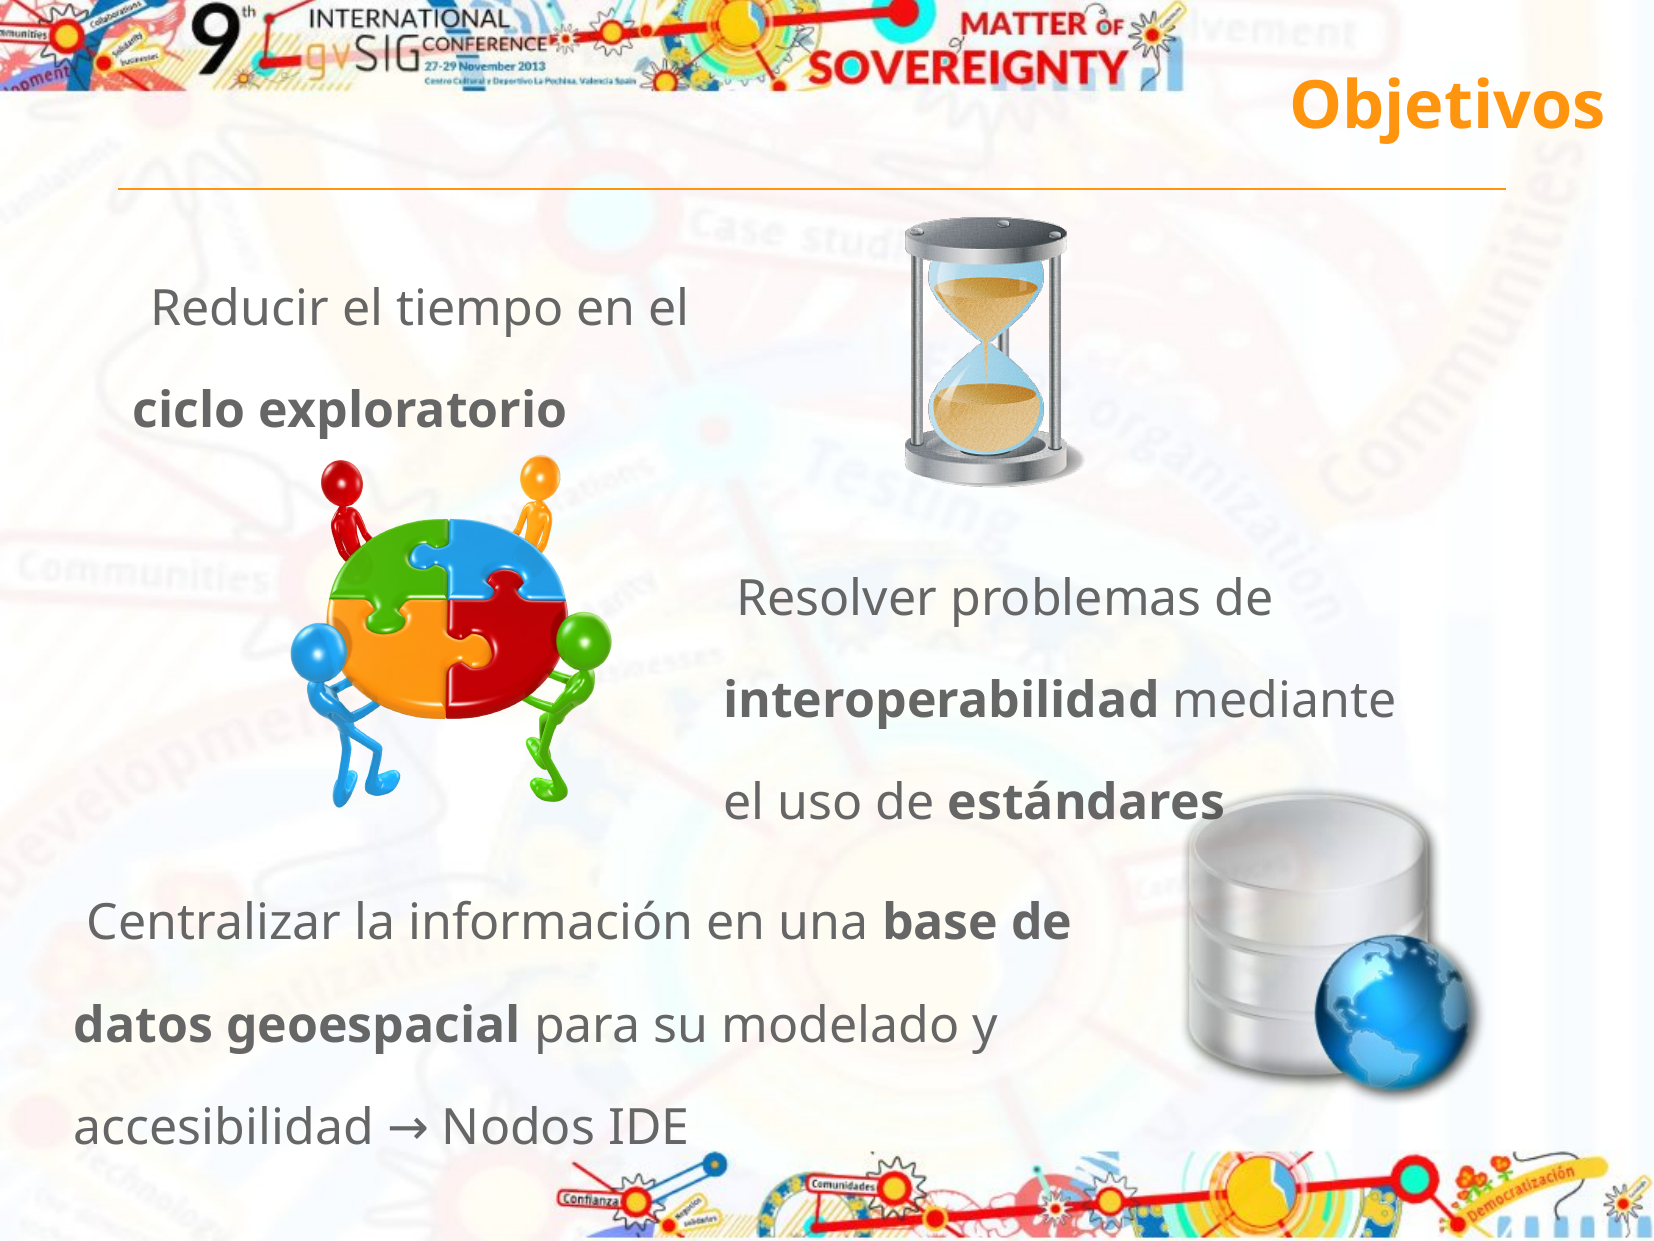

# Objetivos
Reducir el tiempo en el ciclo exploratorio
 Resolver problemas de interoperabilidad mediante
el uso de estándares
 Centralizar la información en una base de datos geoespacial para su modelado y accesibilidad → Nodos IDE